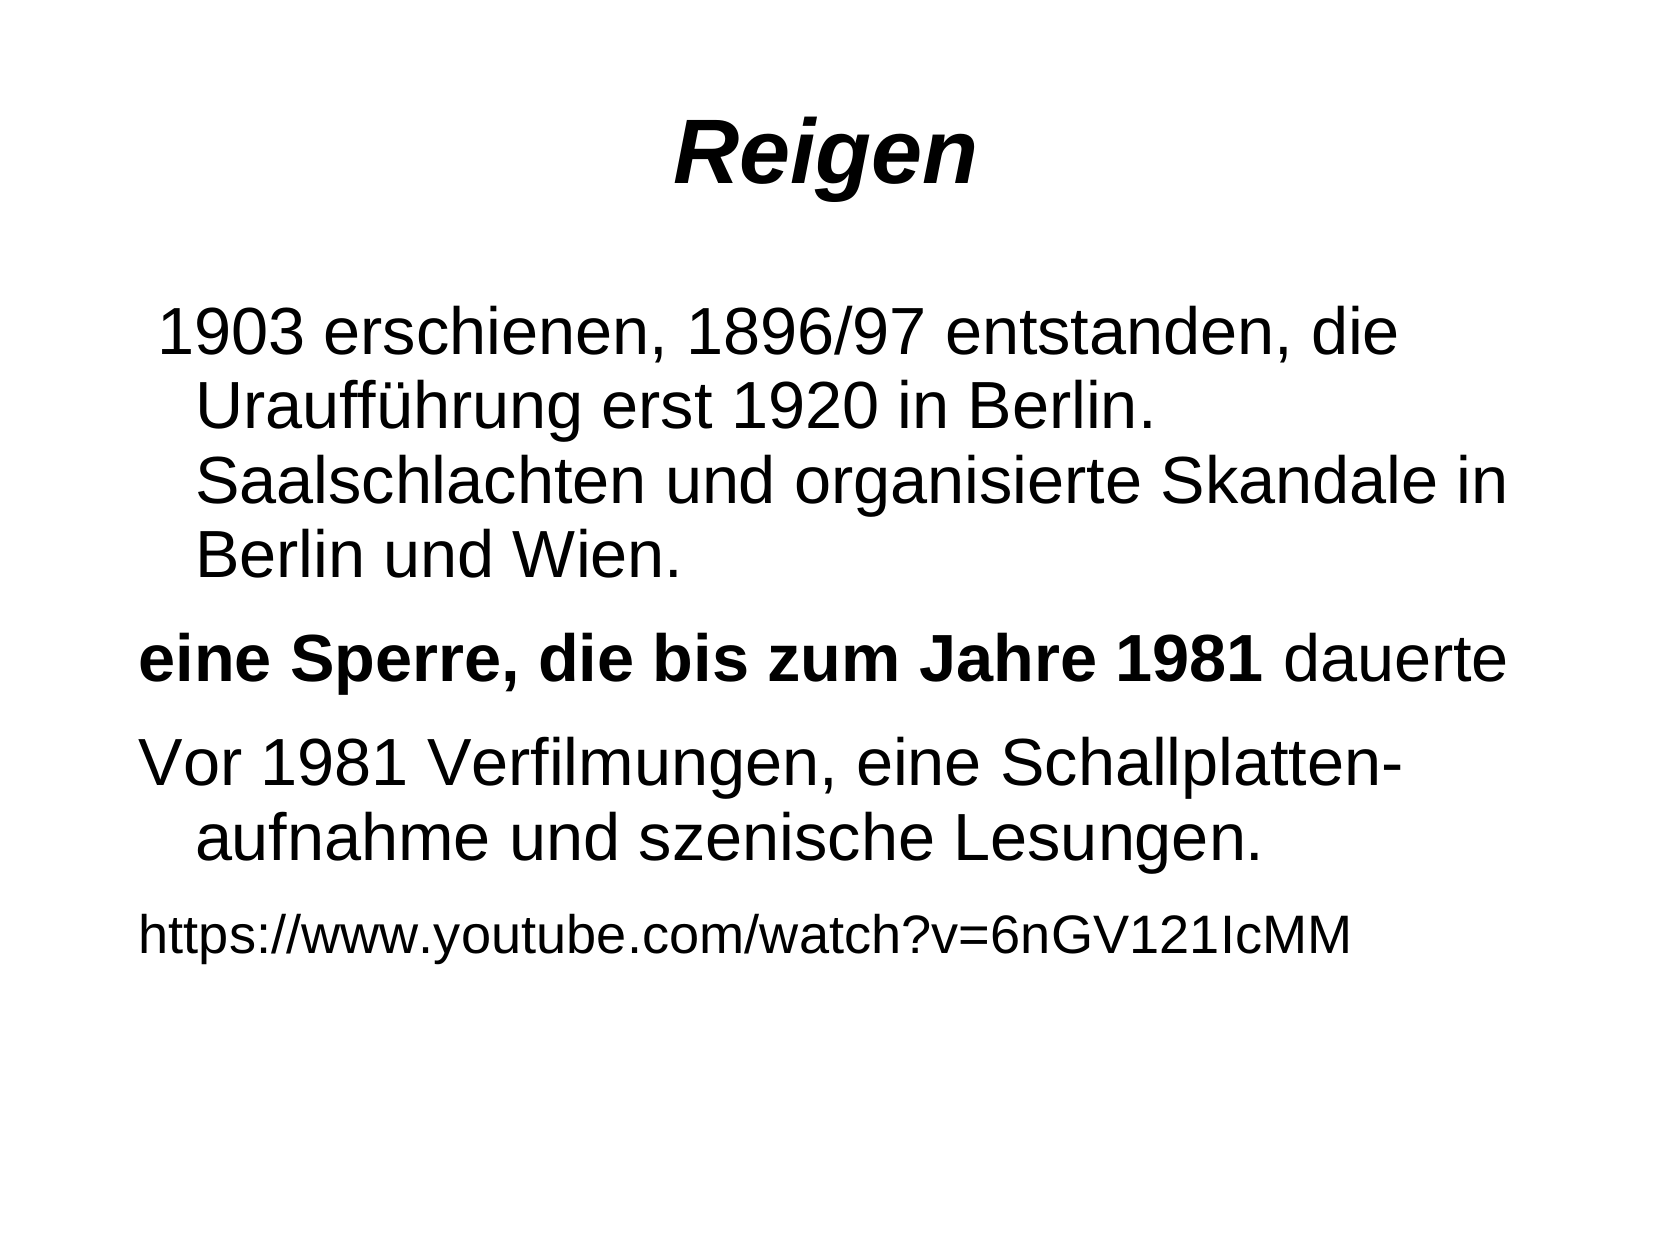

# Reigen
 1903 erschienen, 1896/97 entstanden, die Uraufführung erst 1920 in Berlin. Saalschlachten und organisierte Skandale in Berlin und Wien.
eine Sperre, die bis zum Jahre 1981 dauerte
Vor 1981 Verfilmungen, eine Schallplatten-aufnahme und szenische Lesungen.
https://www.youtube.com/watch?v=6nGV121IcMM